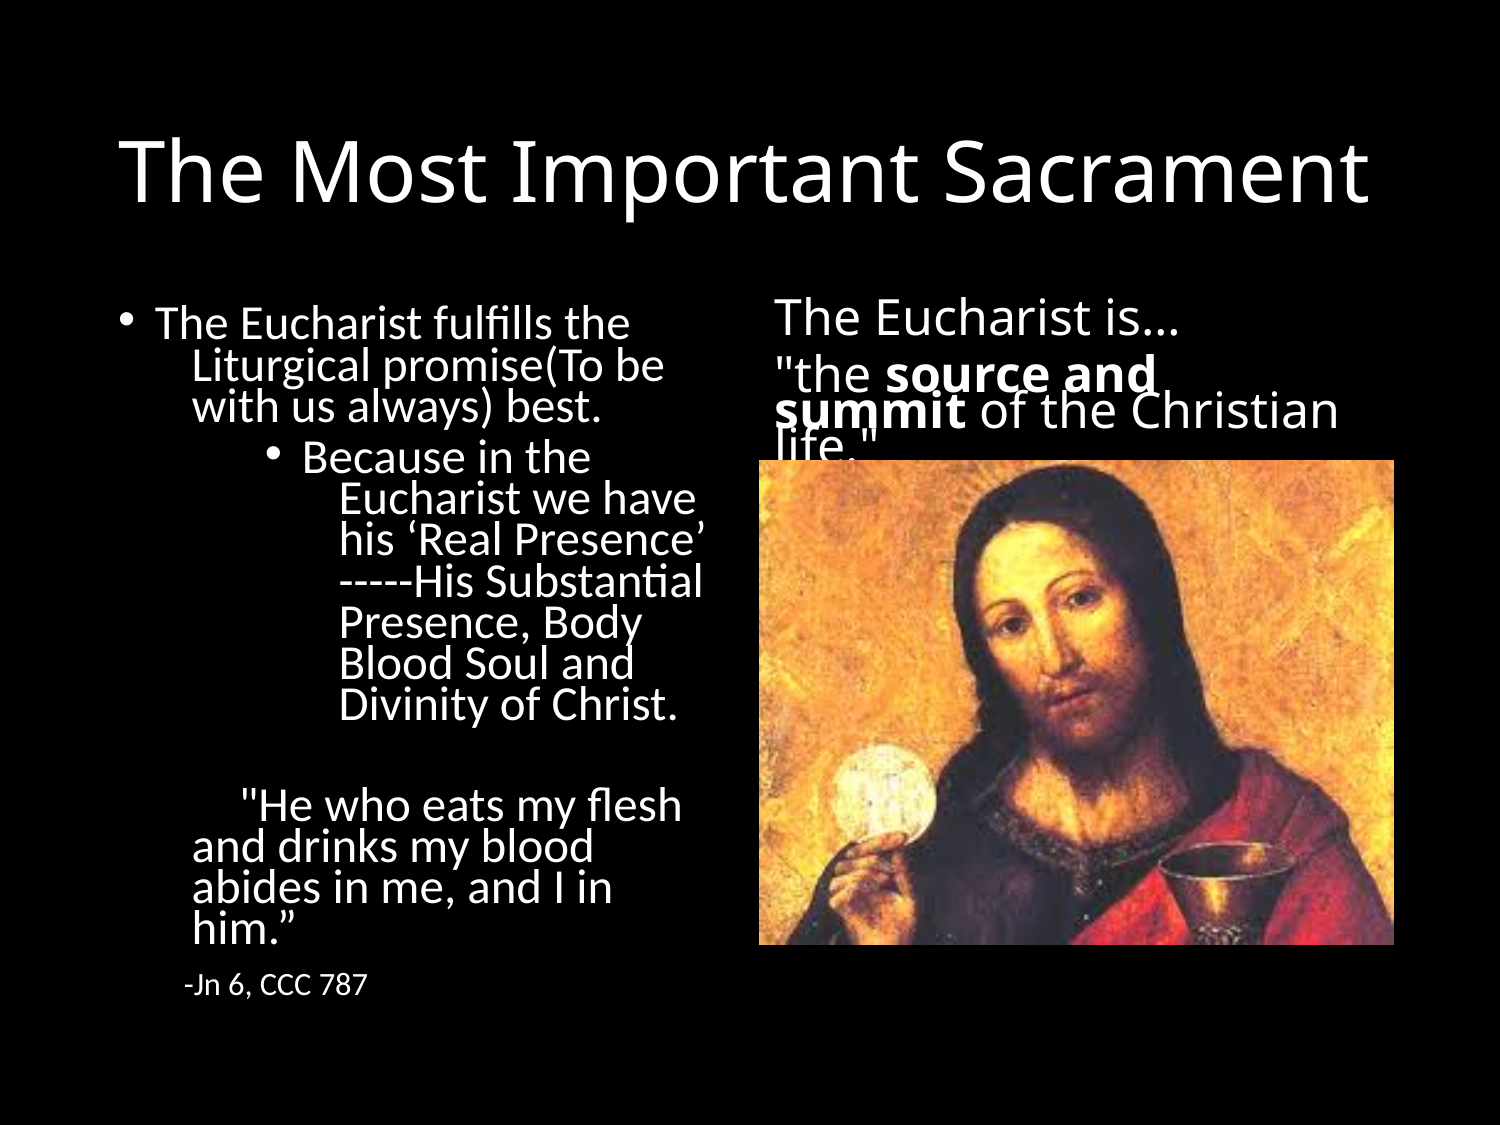

# The Most Important Sacrament
The Eucharist fulfills the Liturgical promise(To be with us always) best.
Because in the Eucharist we have his ‘Real Presence’ -----His Substantial Presence, Body Blood Soul and Divinity of Christ.
	 "He who eats my flesh and drinks my blood abides in me, and I in him.”
 -Jn 6, CCC 787
The Eucharist is…
"the source and summit of the Christian life."